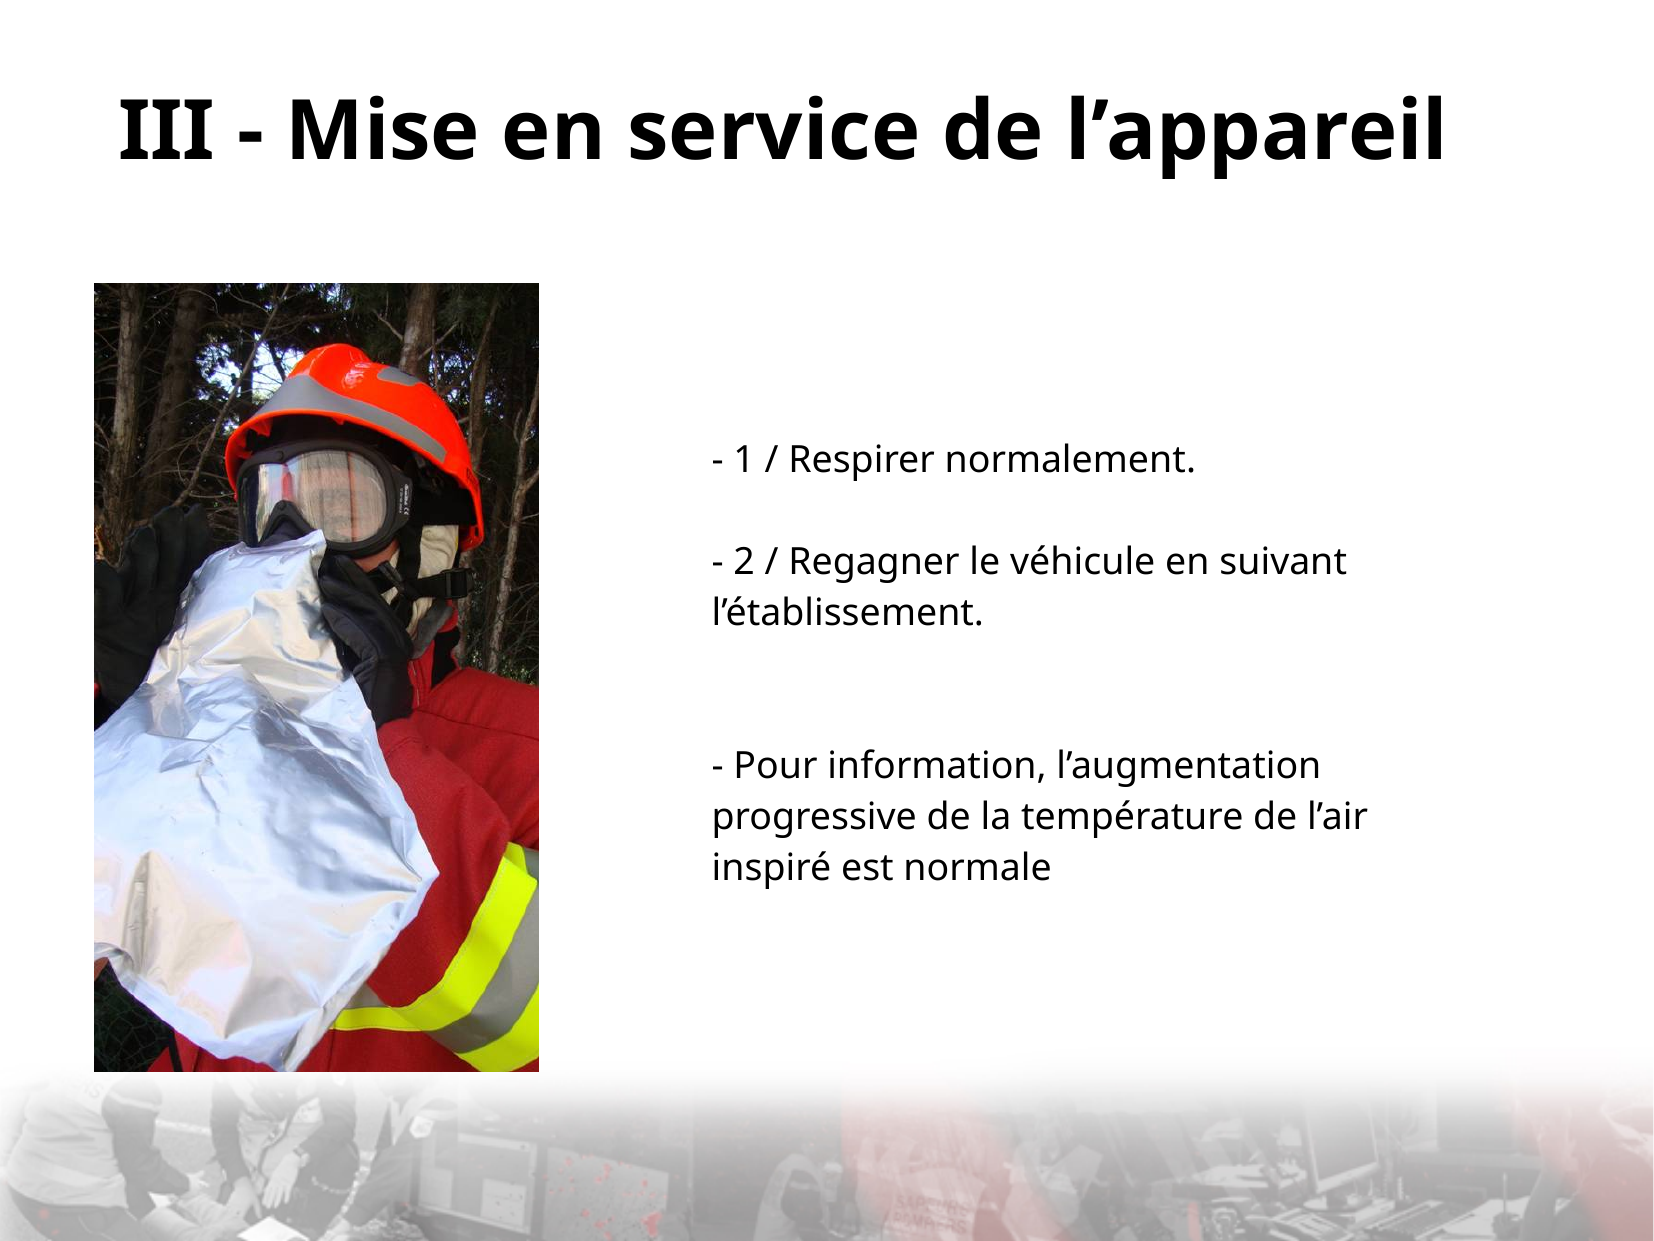

# III - Mise en service de l’appareil
- 1 / Respirer normalement.
- 2 / Regagner le véhicule en suivant l’établissement.
- Pour information, l’augmentation progressive de la température de l’air inspiré est normale